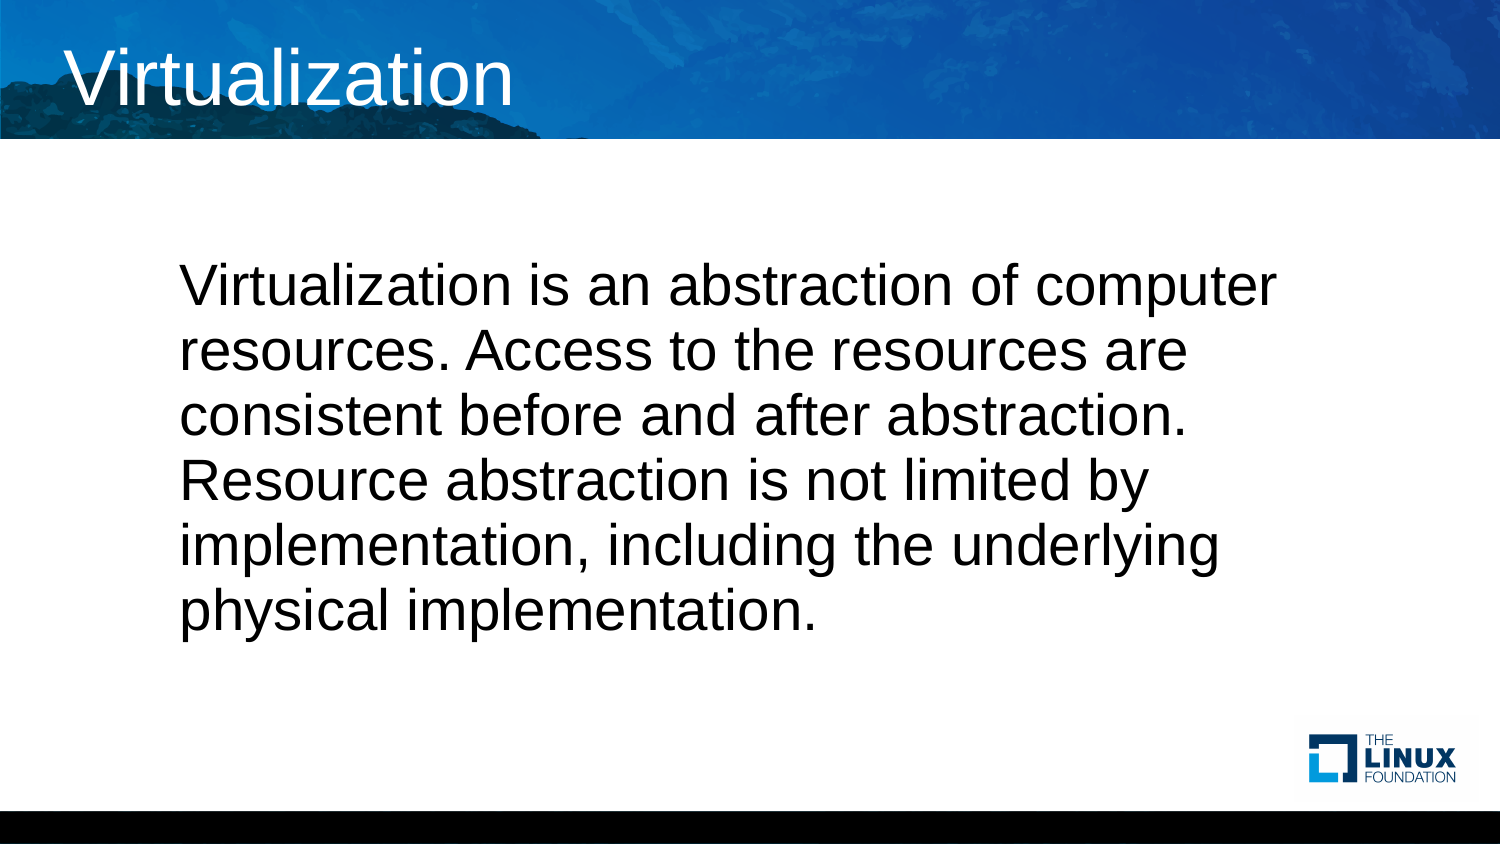

# Virtualization
Virtualization is an abstraction of computer resources. Access to the resources are consistent before and after abstraction. Resource abstraction is not limited by implementation, including the underlying physical implementation.